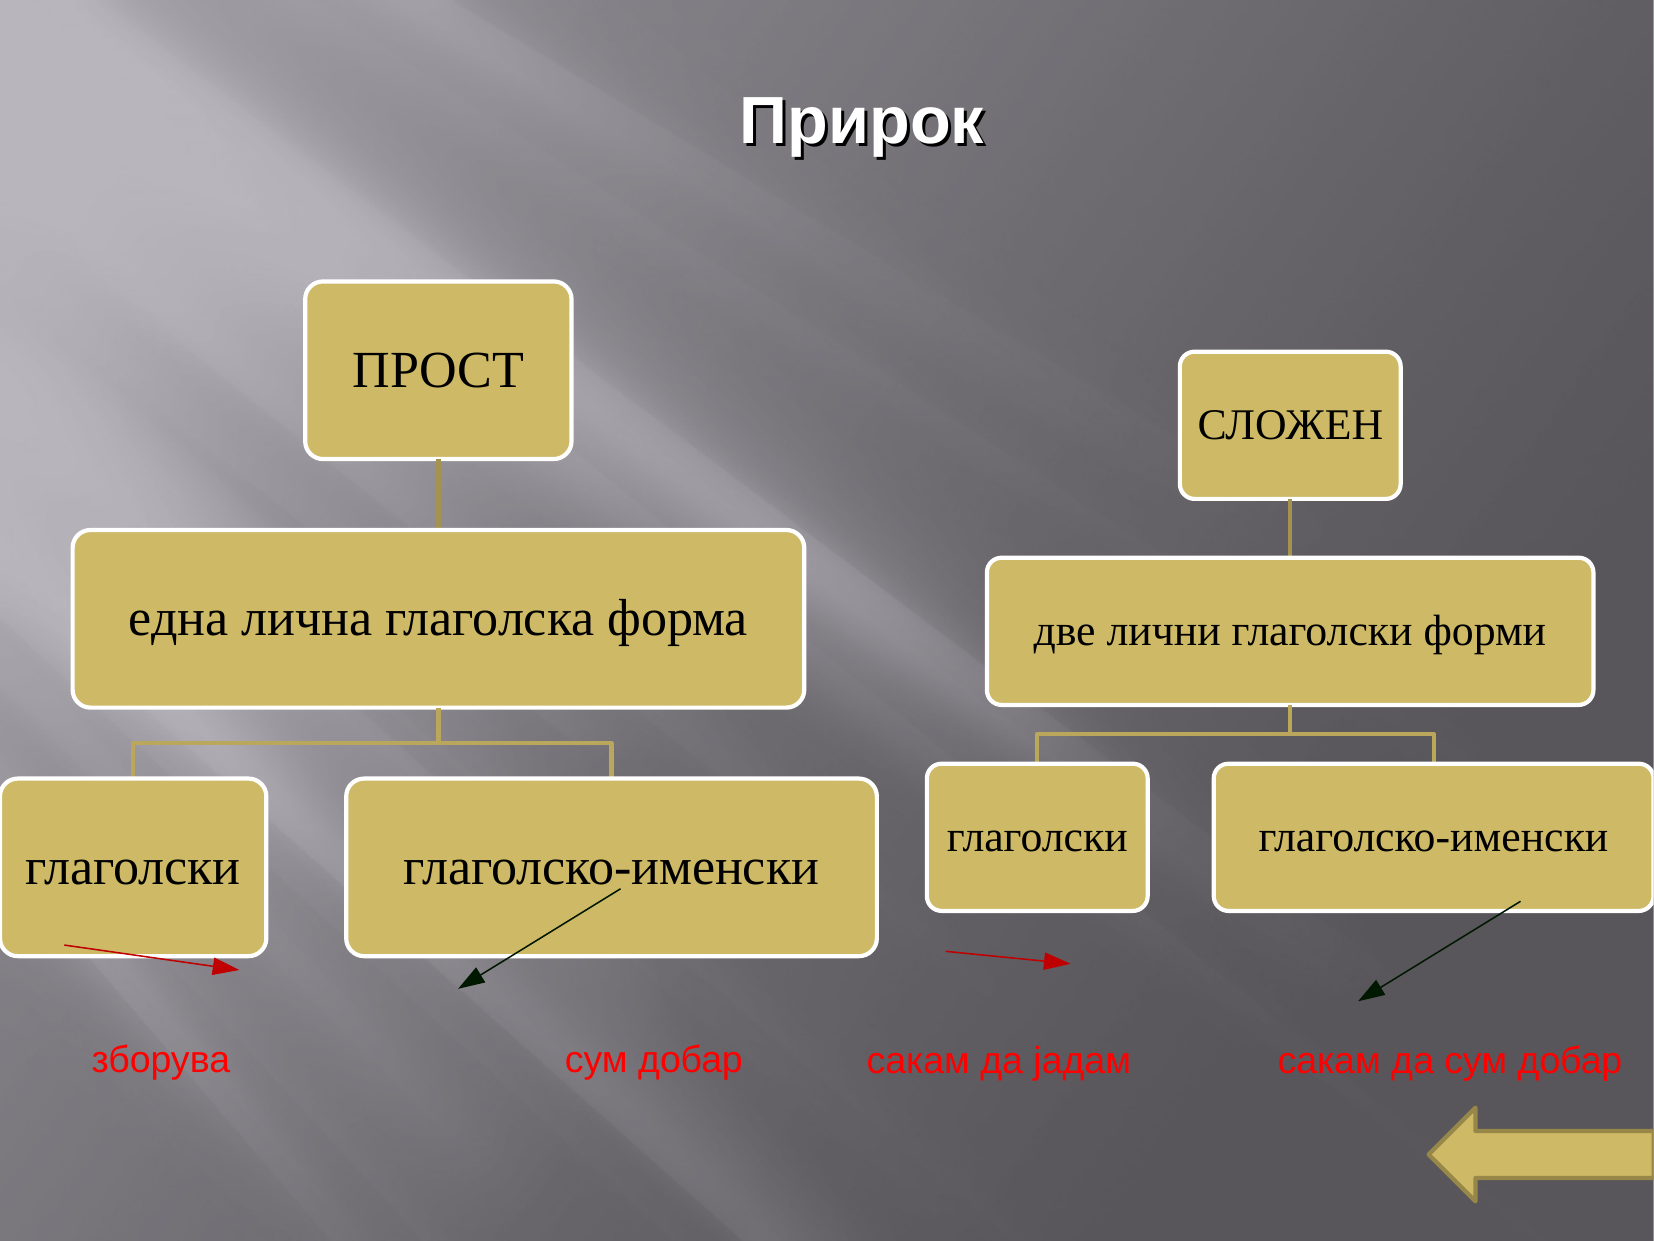

# Прирок
ПРОСТ
една лична глаголска форма
глаголски
глаголско-именски
СЛОЖЕН
две лични глаголски форми
глаголски
глаголско-именски
зборува сум добар
сакам да јадам сакам да сум добар